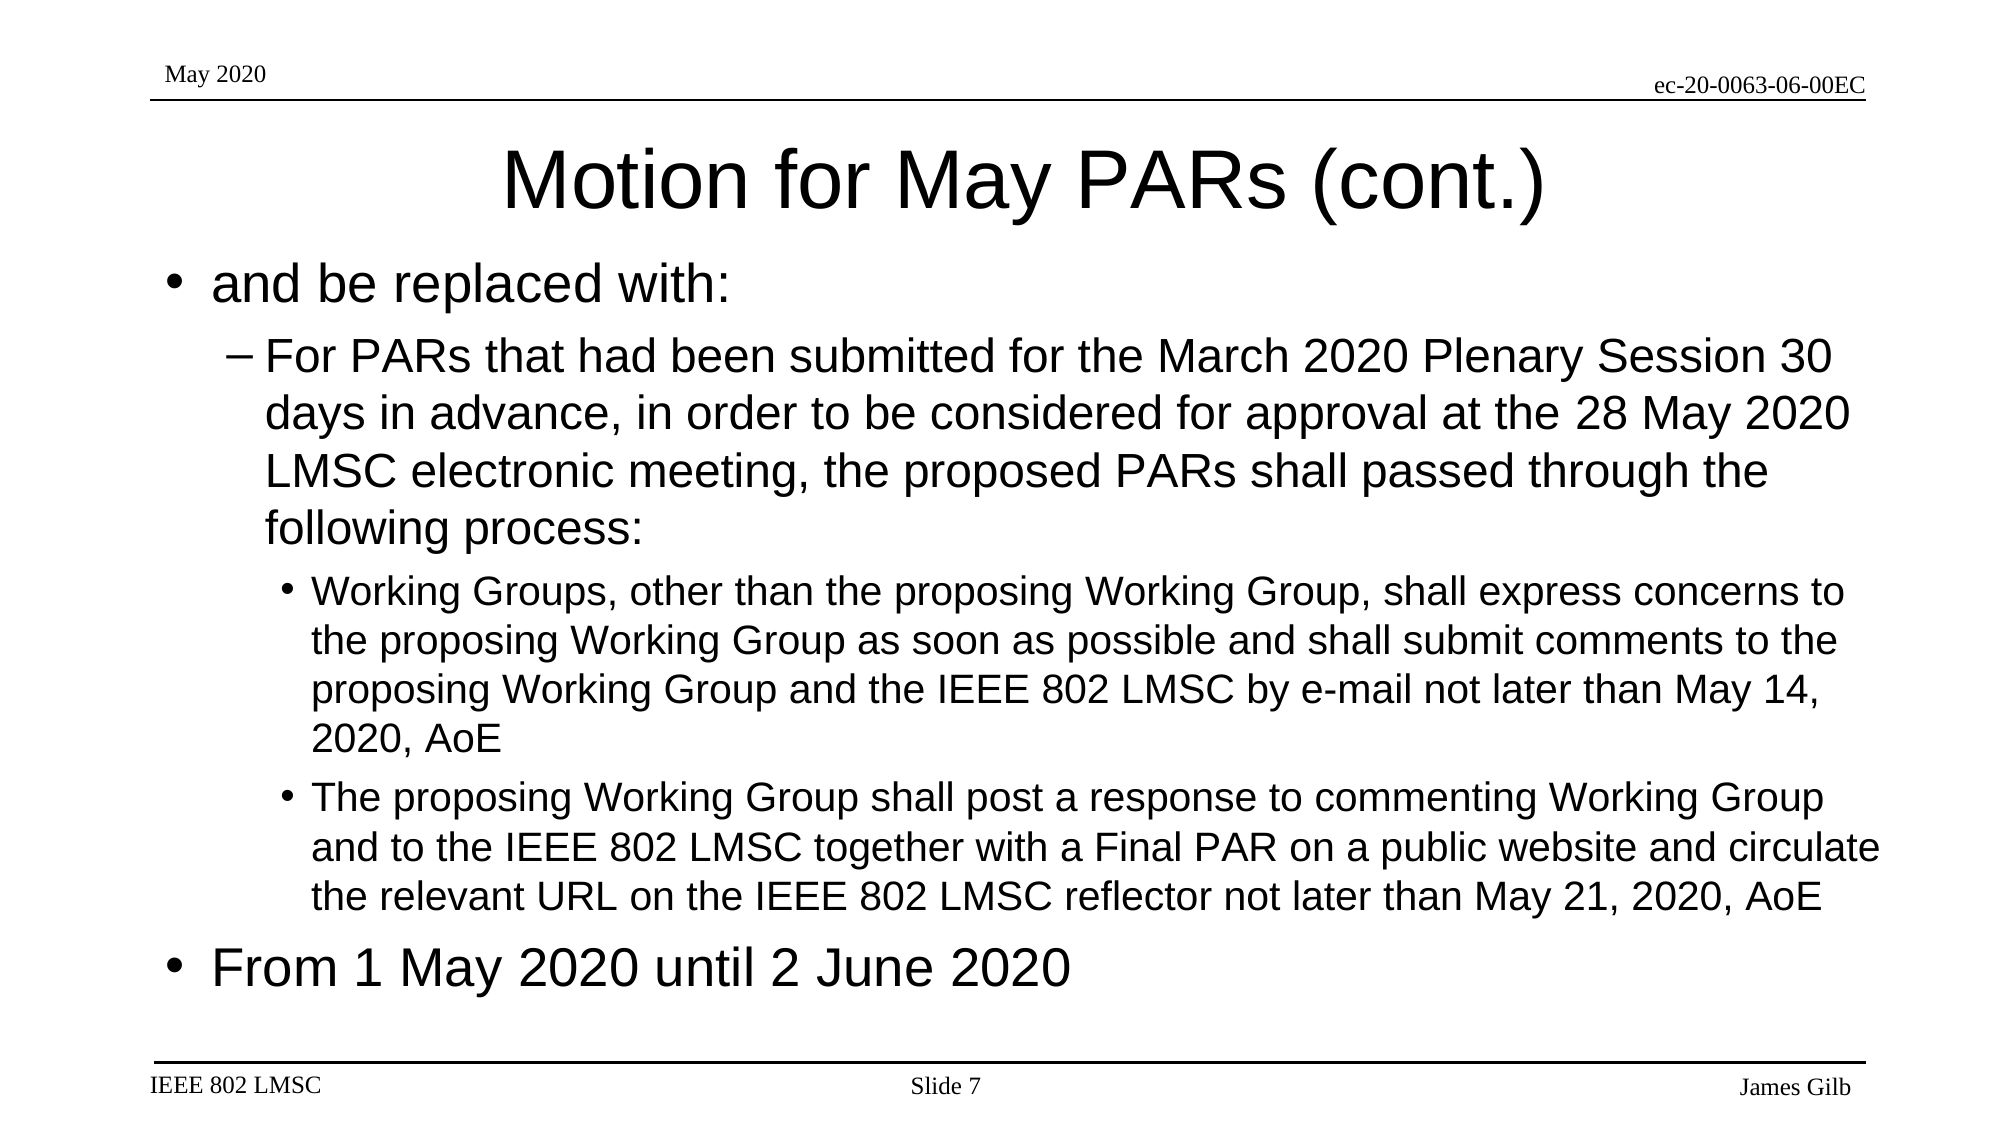

# Motion for May PARs (cont.)
and be replaced with:
For PARs that had been submitted for the March 2020 Plenary Session 30 days in advance, in order to be considered for approval at the 28 May 2020 LMSC electronic meeting, the proposed PARs shall passed through the following process:
Working Groups, other than the proposing Working Group, shall express concerns to the proposing Working Group as soon as possible and shall submit comments to the proposing Working Group and the IEEE 802 LMSC by e-mail not later than May 14, 2020, AoE
The proposing Working Group shall post a response to commenting Working Group and to the IEEE 802 LMSC together with a Final PAR on a public website and circulate the relevant URL on the IEEE 802 LMSC reflector not later than May 21, 2020, AoE
From 1 May 2020 until 2 June 2020
7